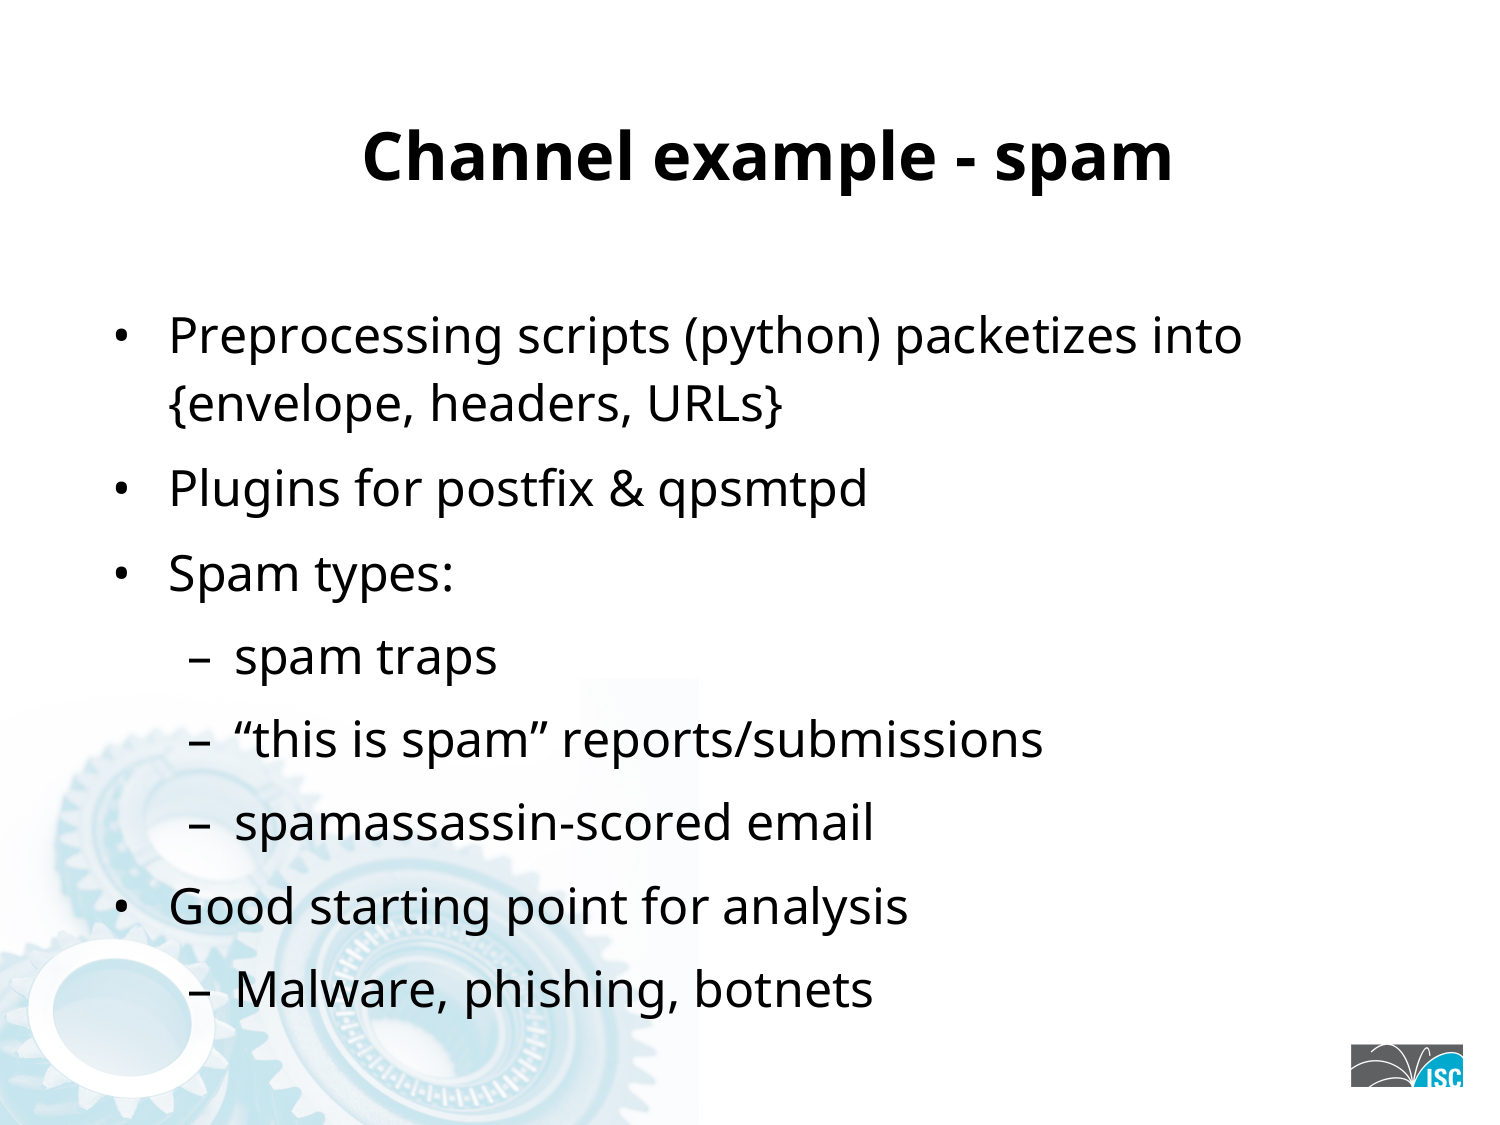

# Channel example - spam
Preprocessing scripts (python) packetizes into {envelope, headers, URLs}
Plugins for postfix & qpsmtpd
Spam types:
spam traps
“this is spam” reports/submissions
spamassassin-scored email
Good starting point for analysis
Malware, phishing, botnets